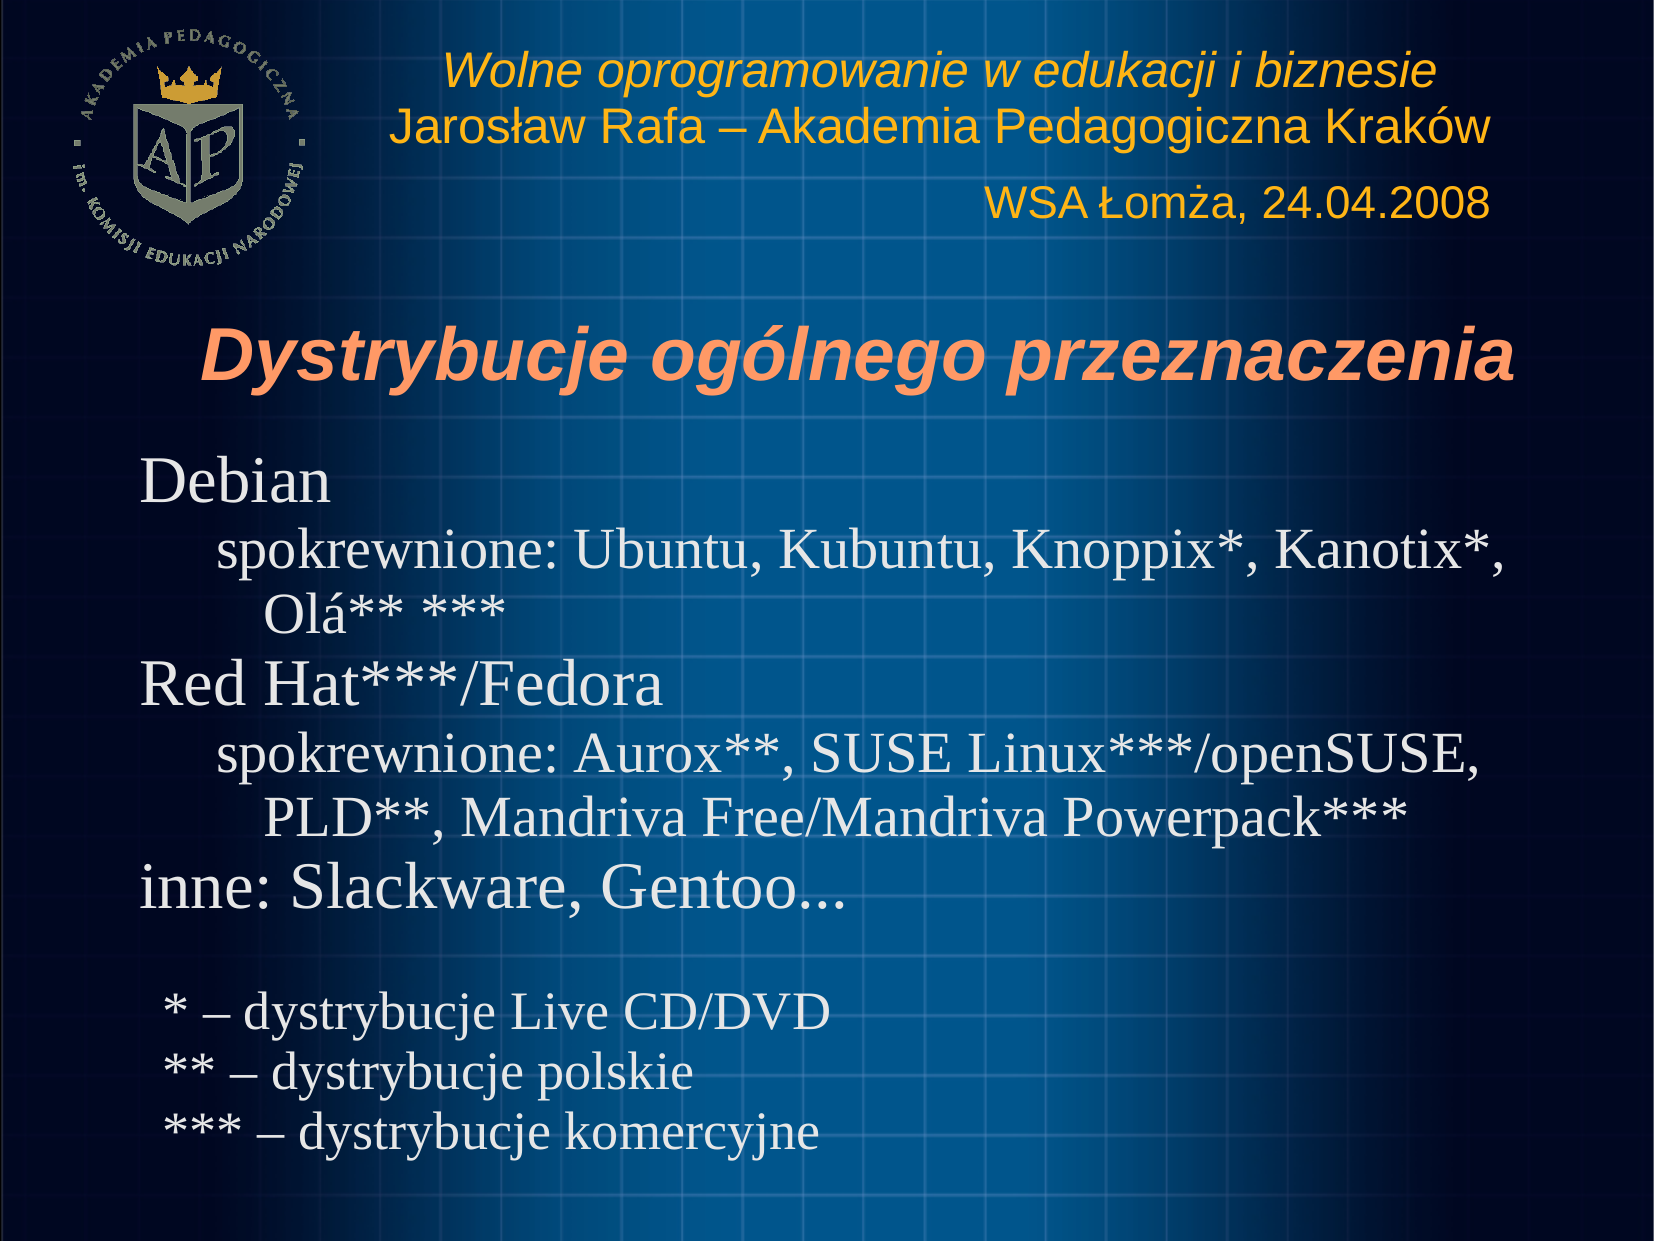

# Dystrybucje ogólnego przeznaczenia
Debian
spokrewnione: Ubuntu, Kubuntu, Knoppix*, Kanotix*, Olá** ***
Red Hat***/Fedora
spokrewnione: Aurox**, SUSE Linux***/openSUSE, PLD**, Mandriva Free/Mandriva Powerpack***
inne: Slackware, Gentoo...
* – dystrybucje Live CD/DVD
** – dystrybucje polskie
*** – dystrybucje komercyjne